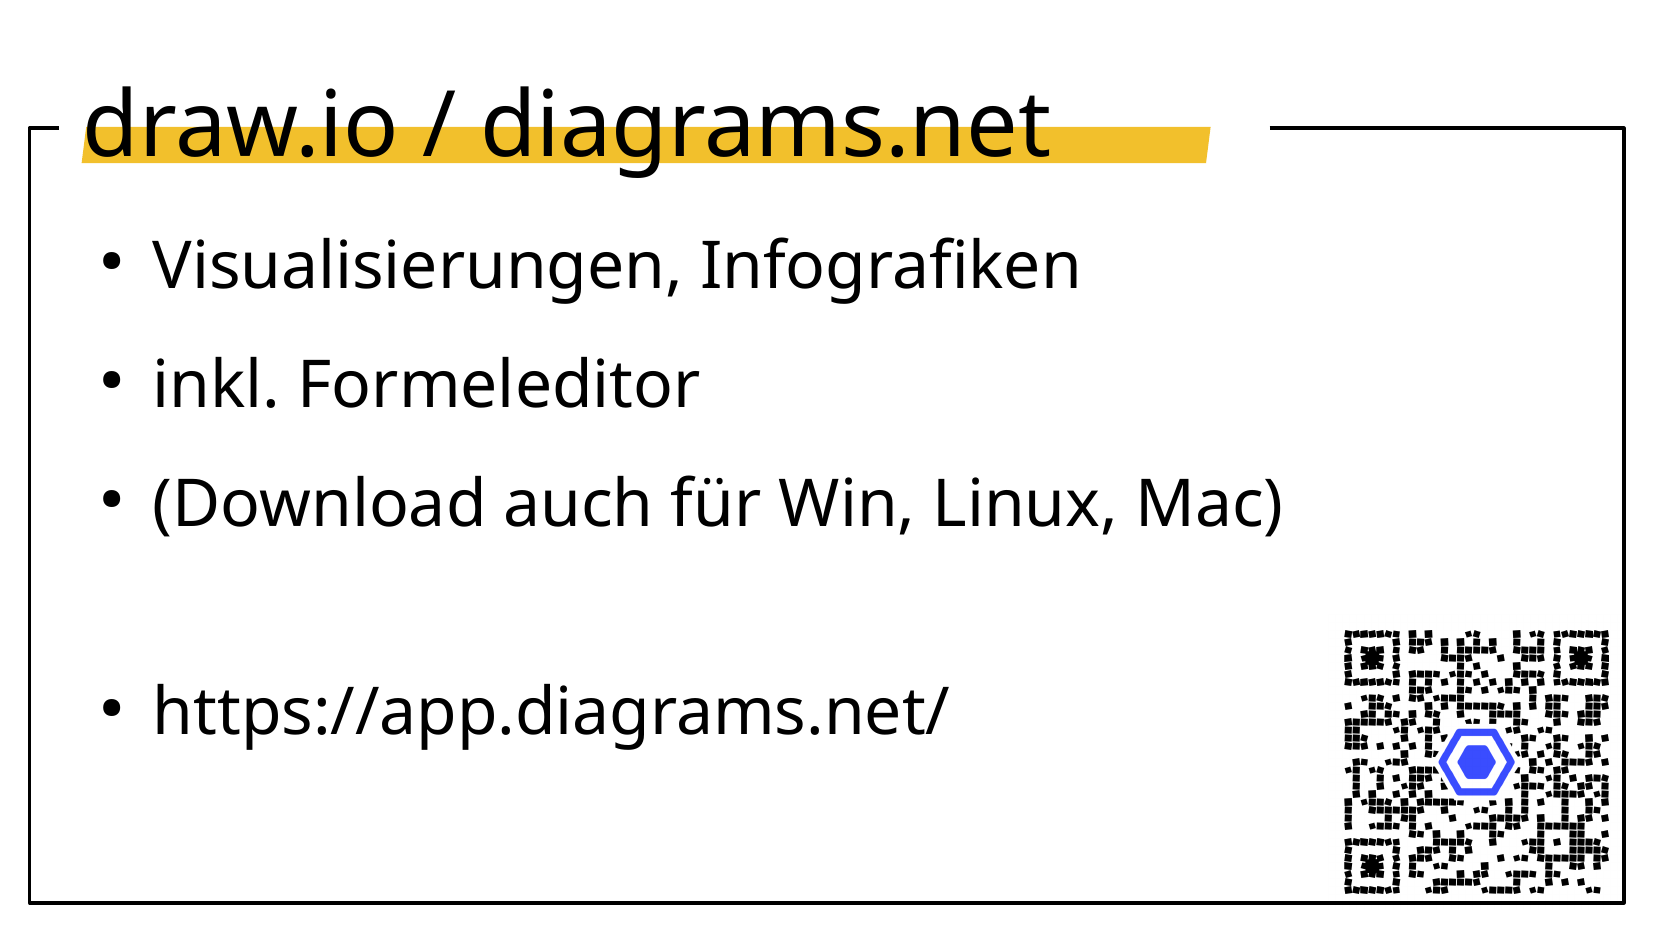

# draw.io / diagrams.net
Visualisierungen, Infografiken
inkl. Formeleditor
(Download auch für Win, Linux, Mac)
https://app.diagrams.net/